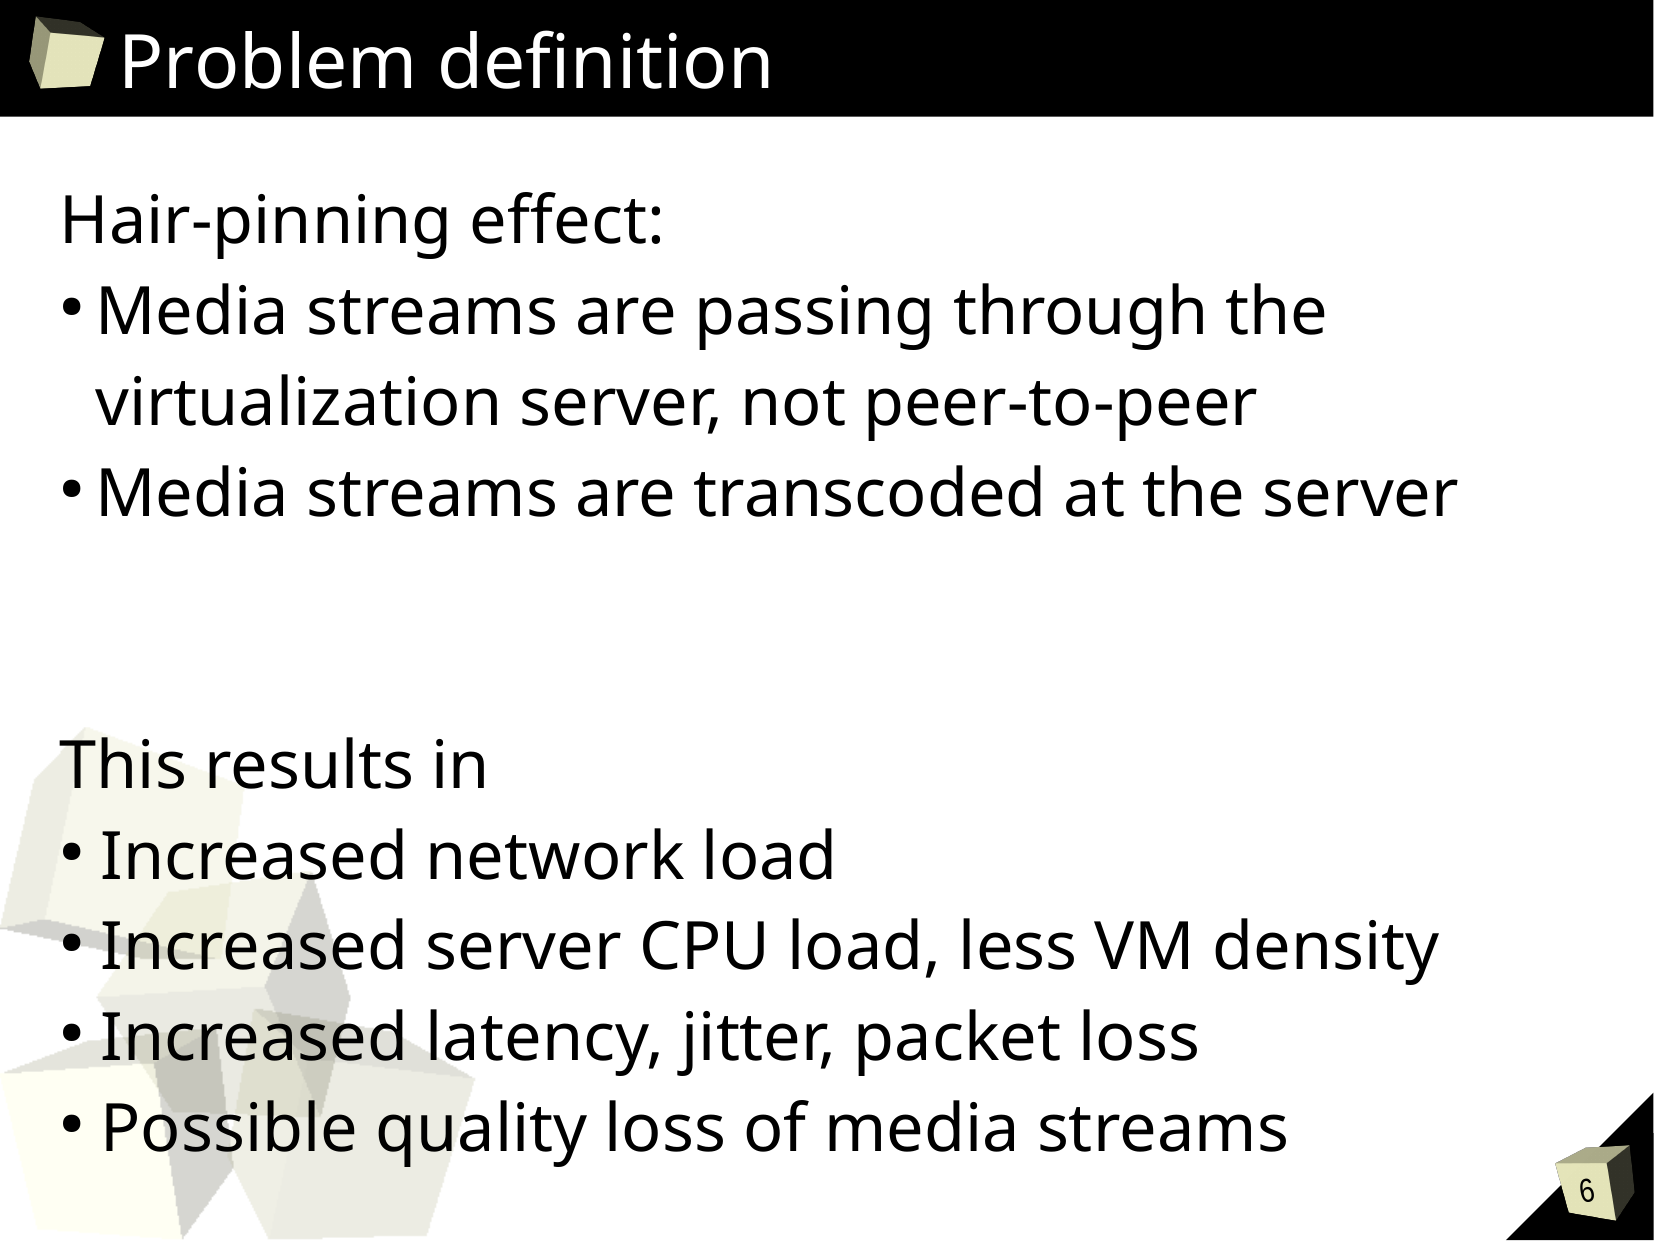

# Problem definition
Hair-pinning effect:
Media streams are passing through the virtualization server, not peer-to-peer
Media streams are transcoded at the server
This results in
 Increased network load
 Increased server CPU load, less VM density
 Increased latency, jitter, packet loss
 Possible quality loss of media streams